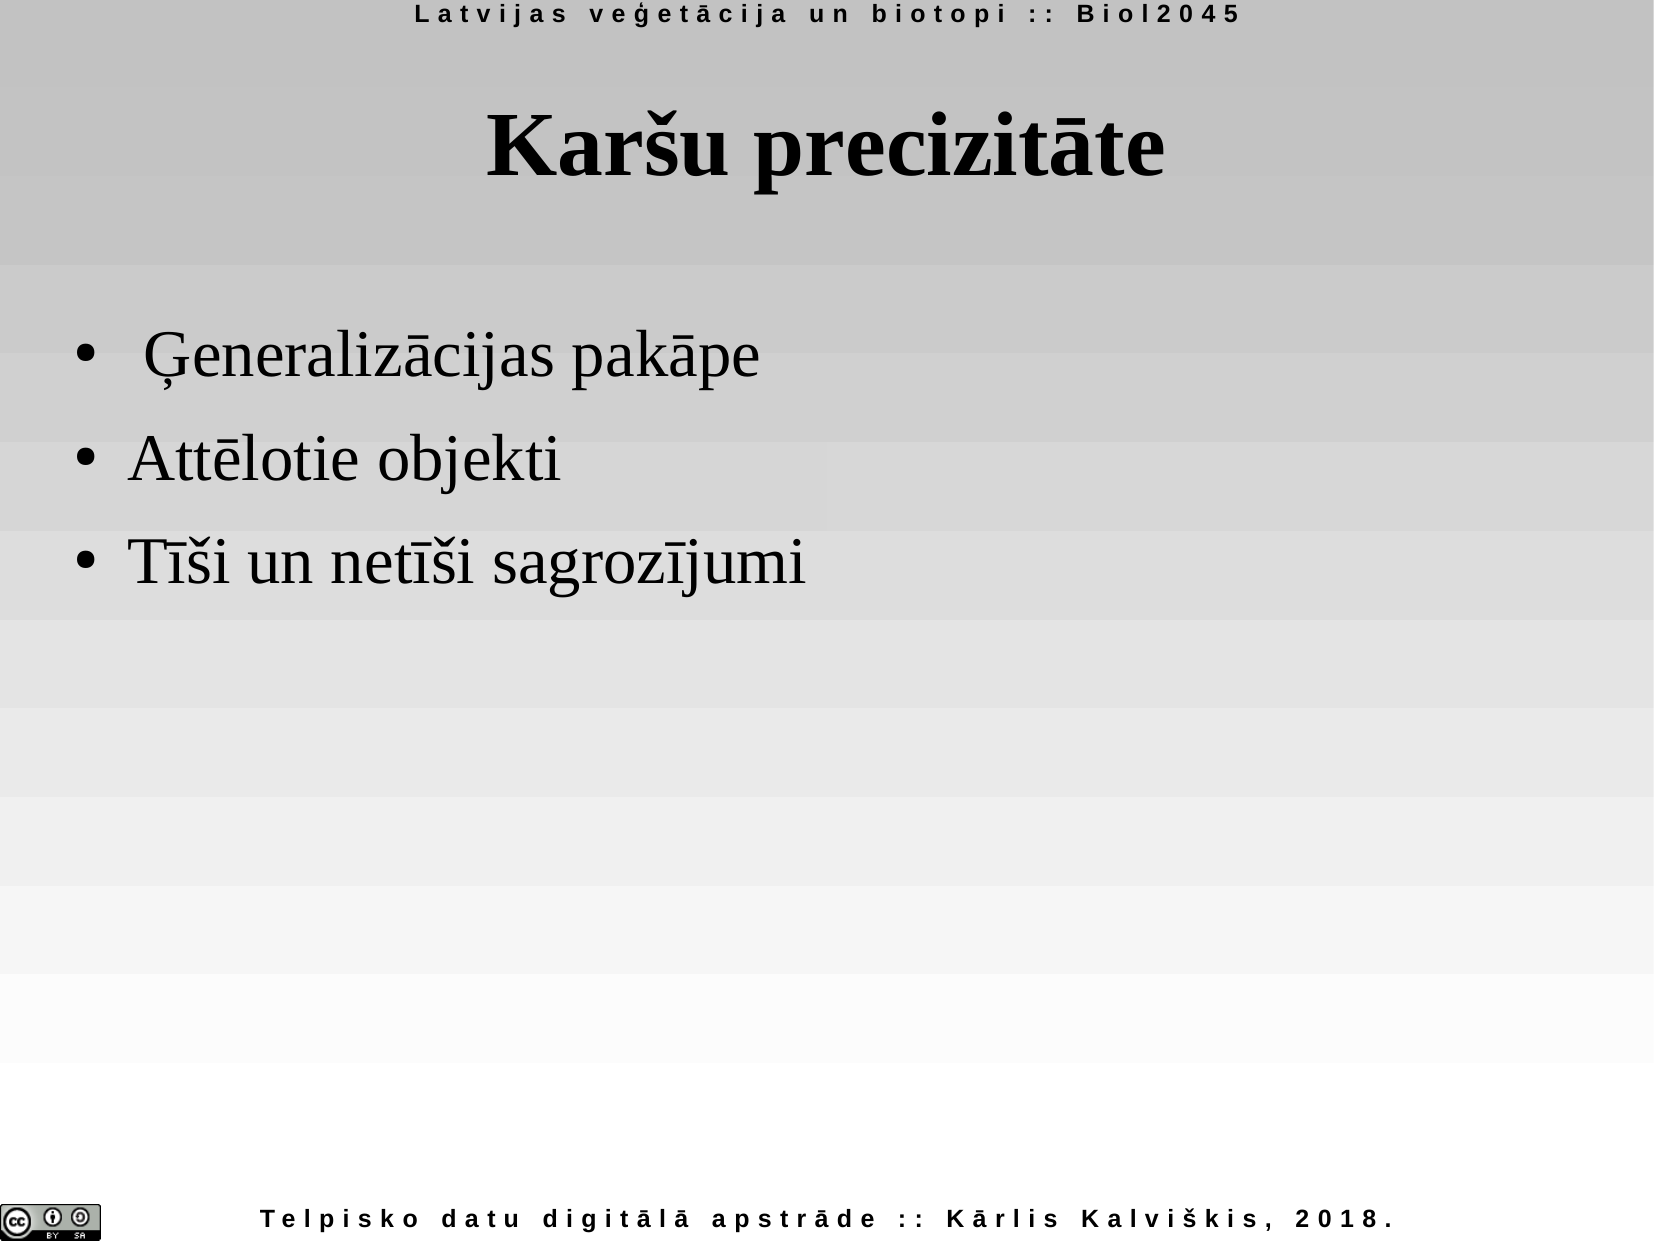

# Karšu precizitāte
 Ģeneralizācijas pakāpe
Attēlotie objekti
Tīši un netīši sagrozījumi